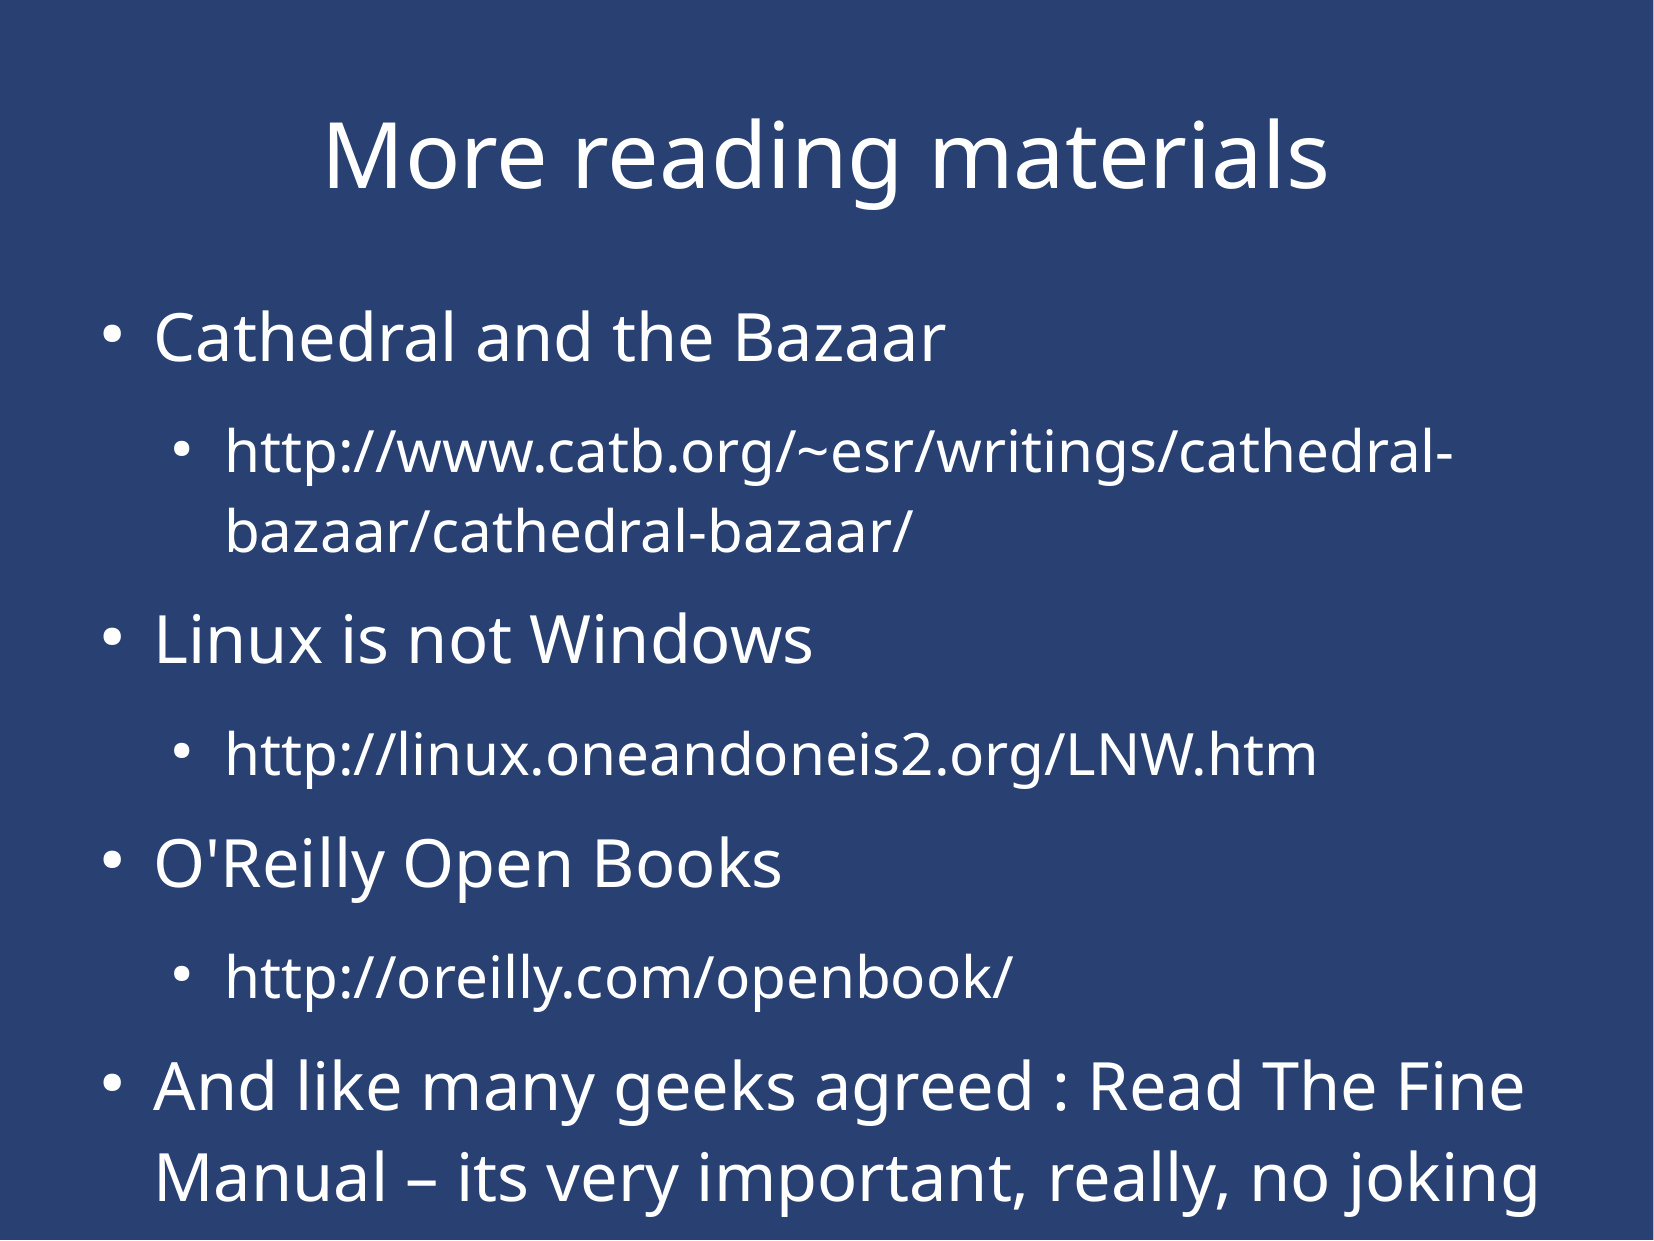

# More reading materials
Cathedral and the Bazaar
http://www.catb.org/~esr/writings/cathedral-bazaar/cathedral-bazaar/
Linux is not Windows
http://linux.oneandoneis2.org/LNW.htm
O'Reilly Open Books
http://oreilly.com/openbook/
And like many geeks agreed : Read The Fine Manual – its very important, really, no joking